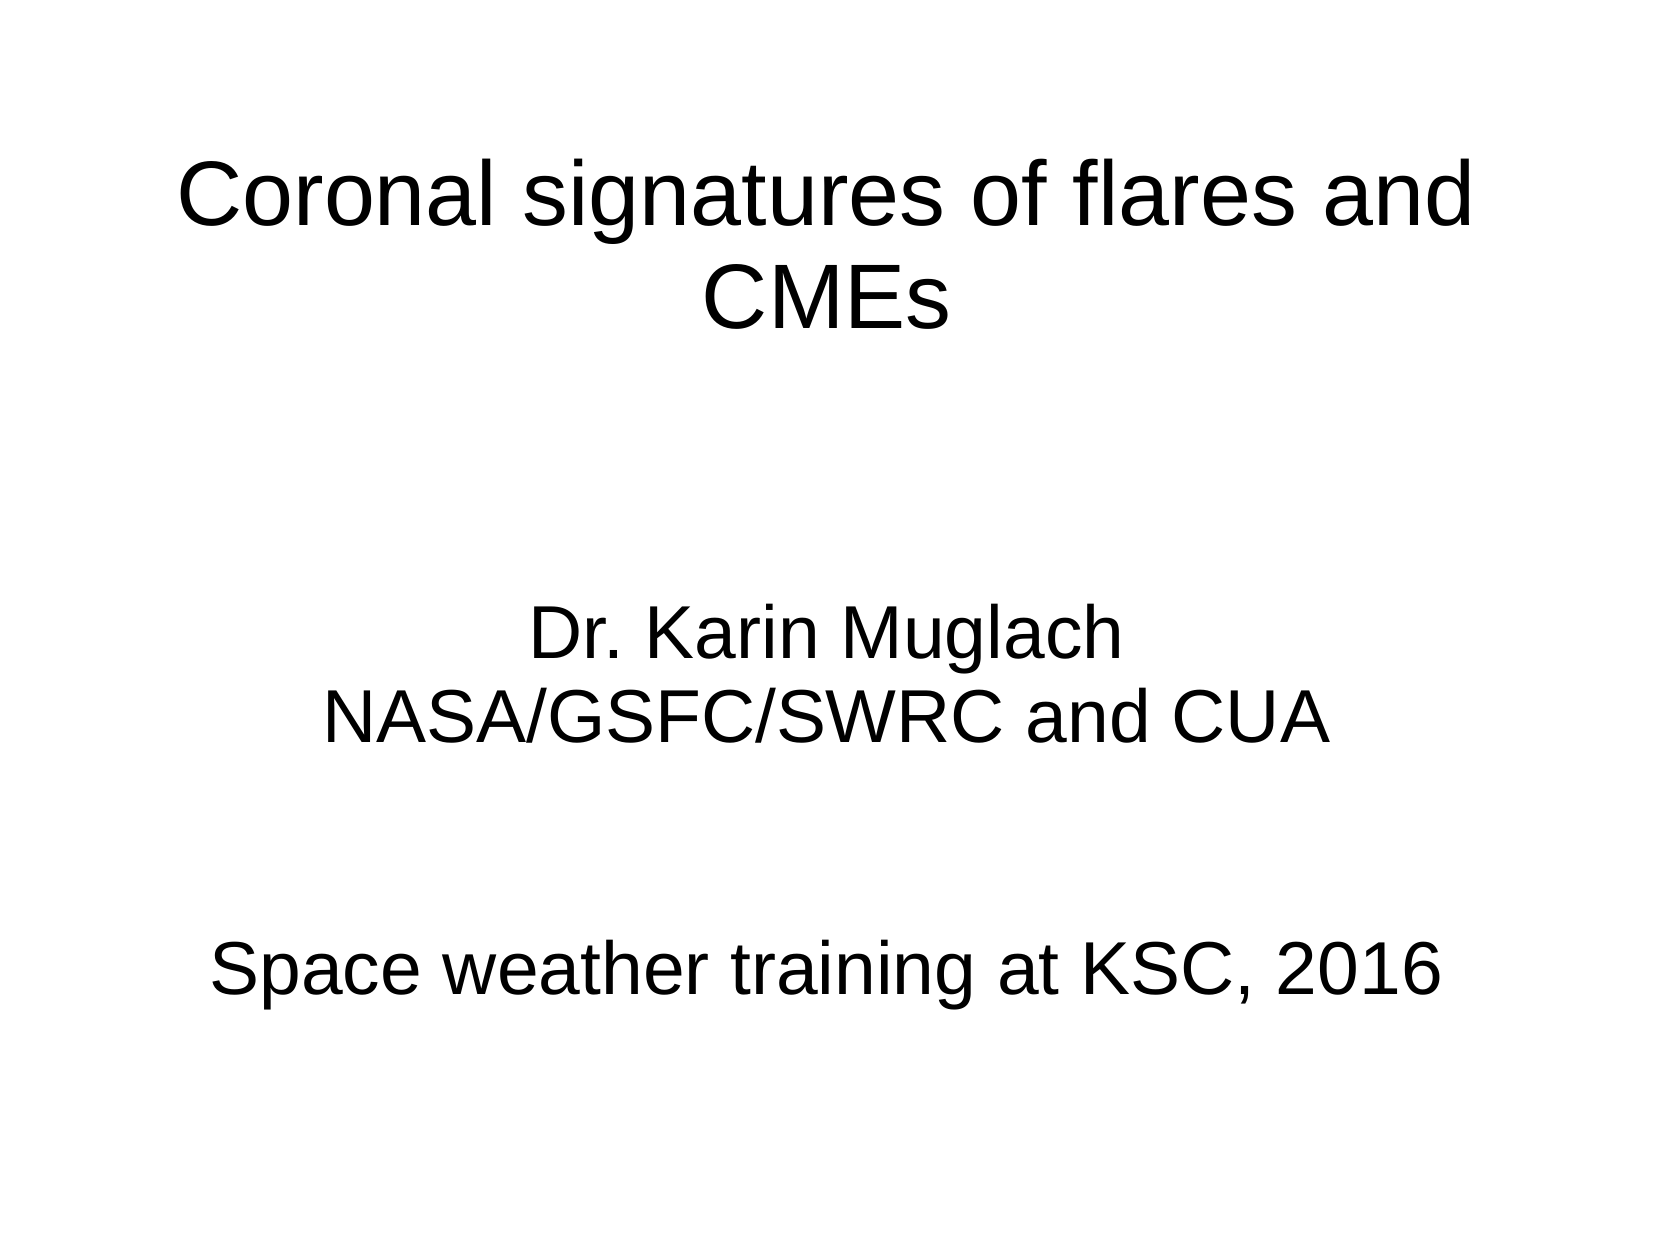

# Coronal signatures of flares and CMEs
Dr. Karin Muglach
NASA/GSFC/SWRC and CUA
Space weather training at KSC, 2016